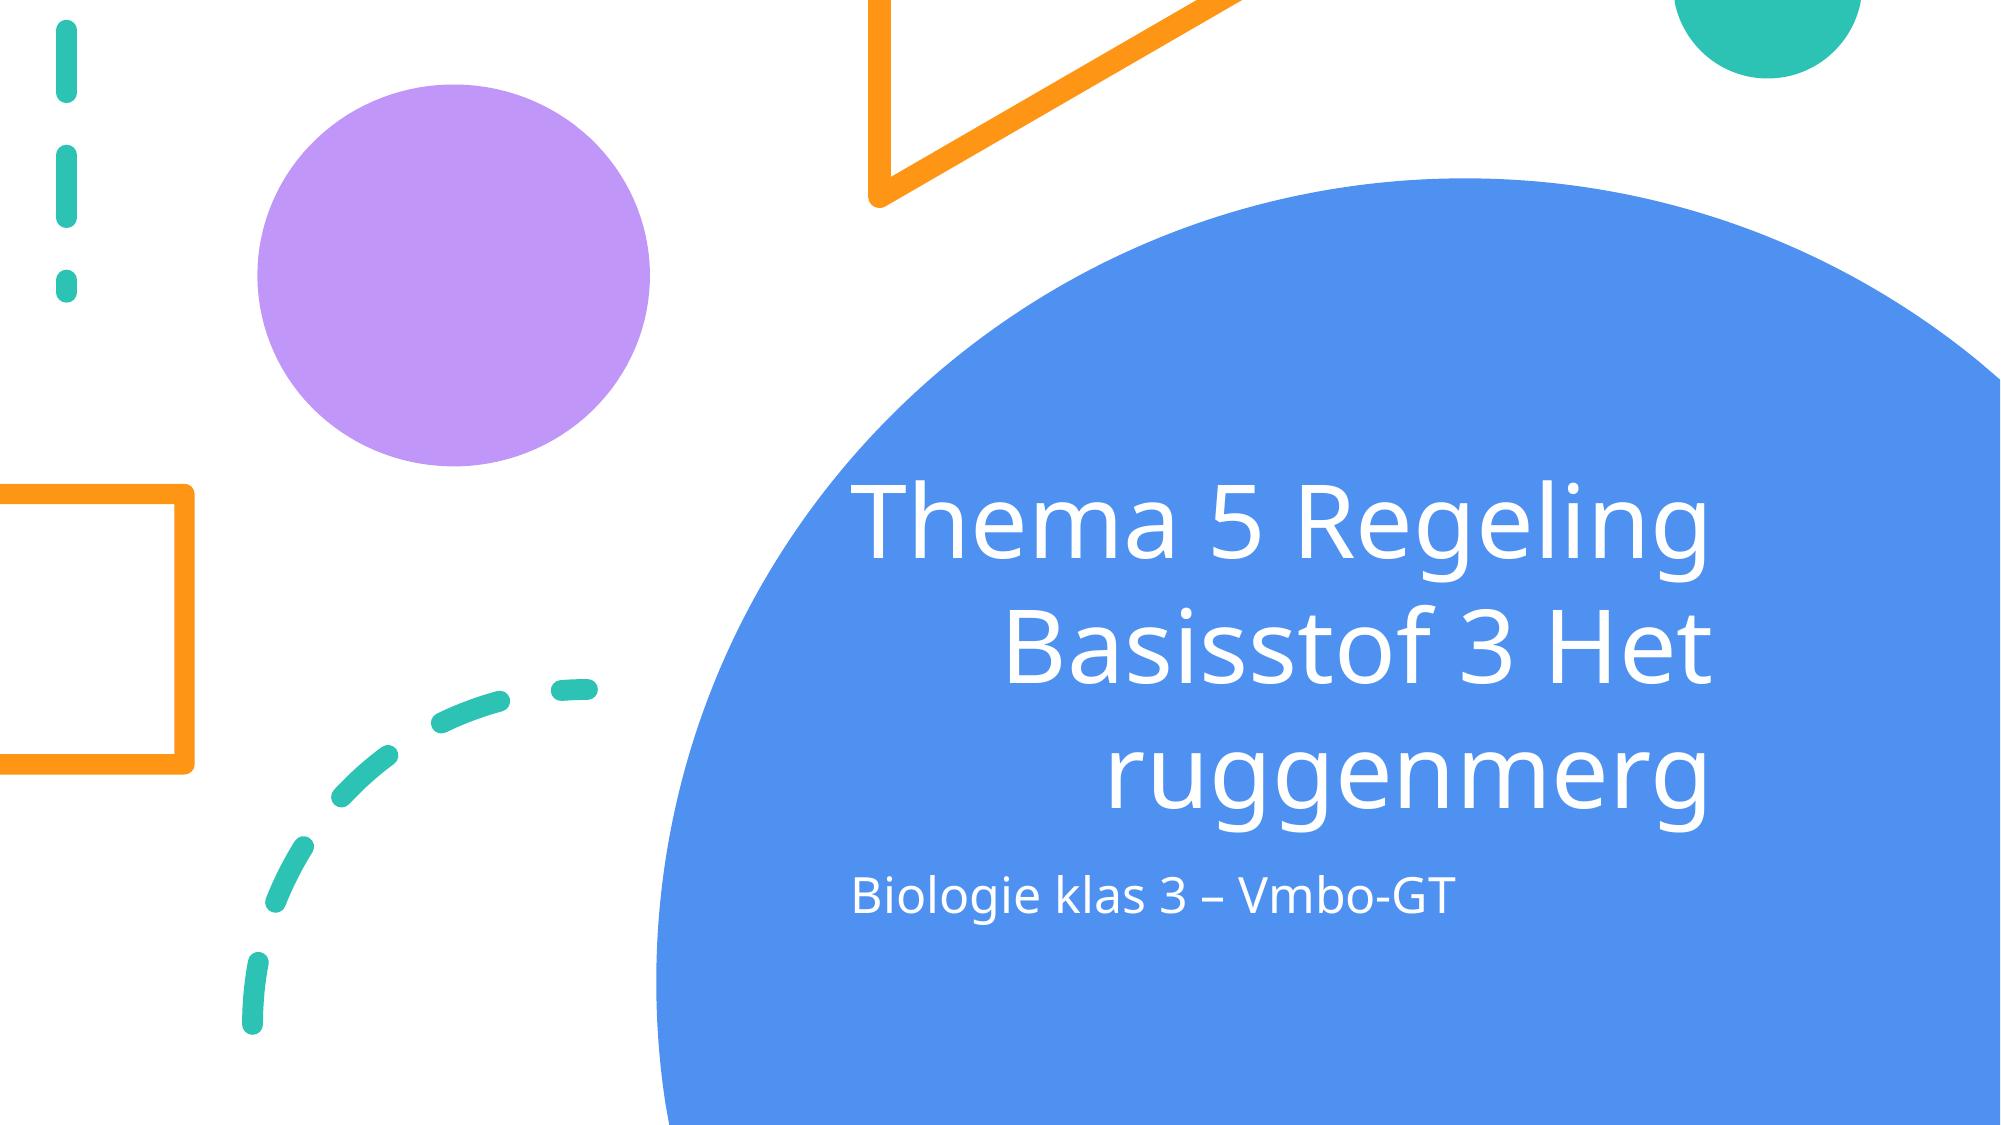

# Thema 5 Regeling Basisstof 3 Het ruggenmerg
Biologie klas 3 – Vmbo-GT